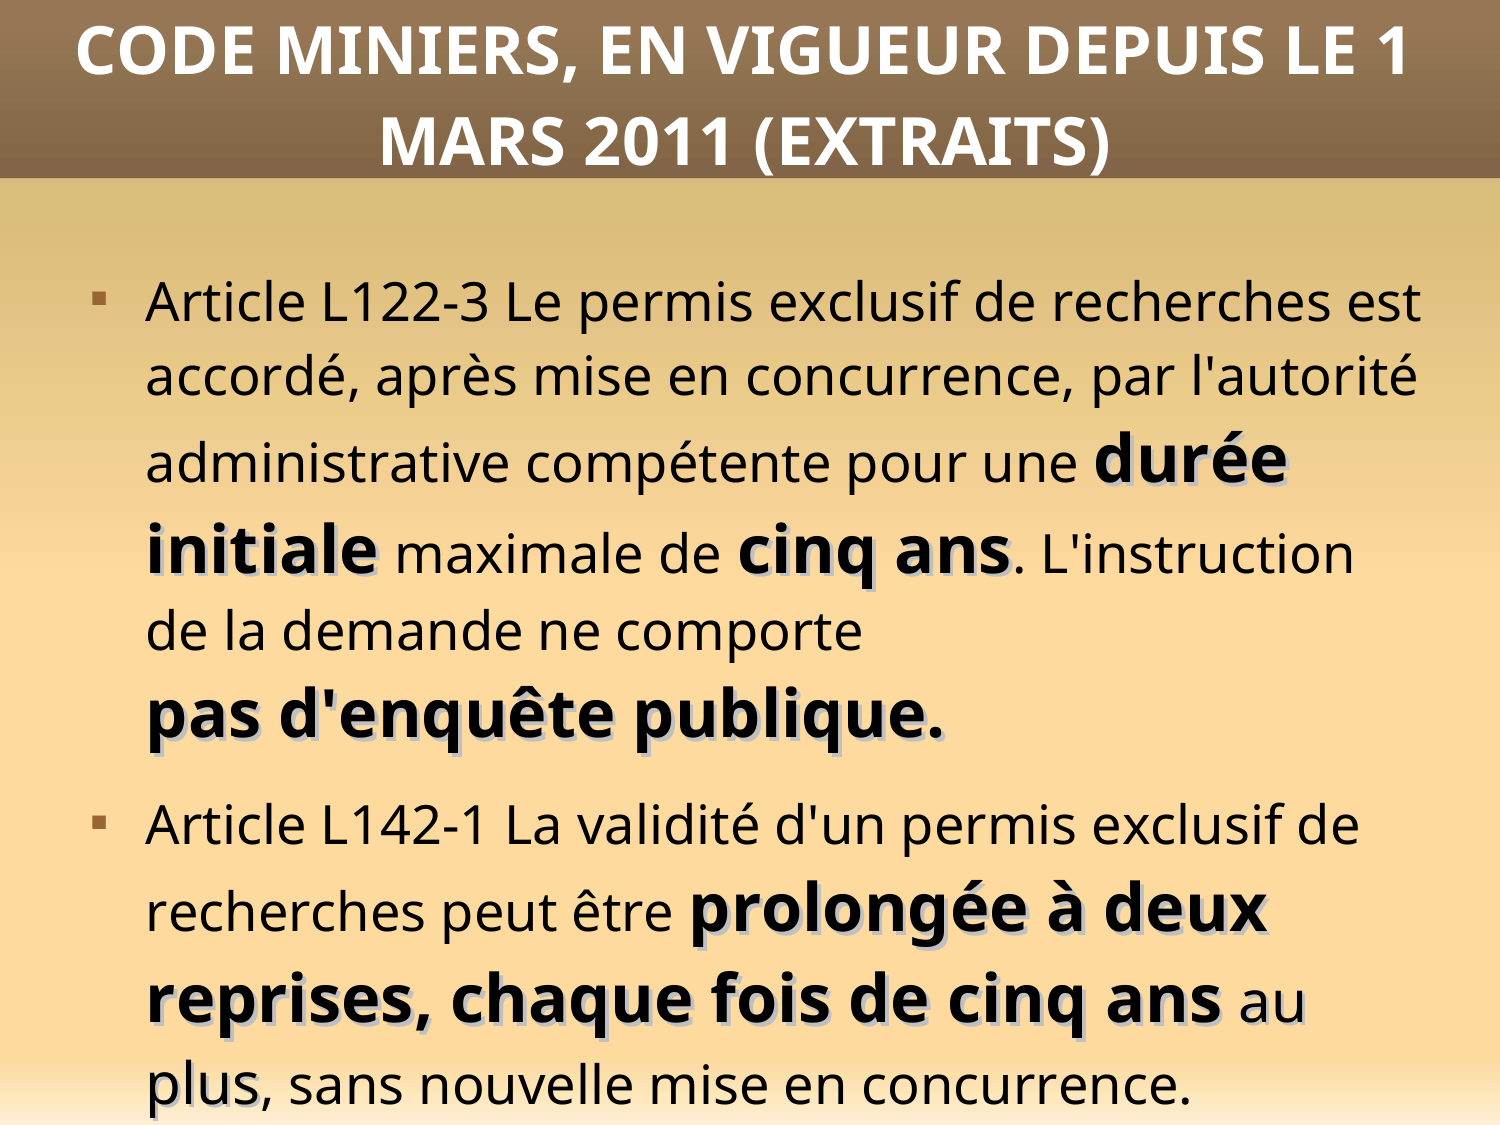

# CODE MINIERS, EN VIGUEUR DEPUIS LE 1 MARS 2011 (EXTRAITS)
Article L122-3 Le permis exclusif de recherches est accordé, après mise en concurrence, par l'autorité administrative compétente pour une durée initiale maximale de cinq ans. L'instruction de la demande ne comporte
pas d'enquête publique.
Article L142-1 La validité d'un permis exclusif de recherches peut être prolongée à deux reprises, chaque fois de cinq ans au plus, sans nouvelle mise en concurrence.